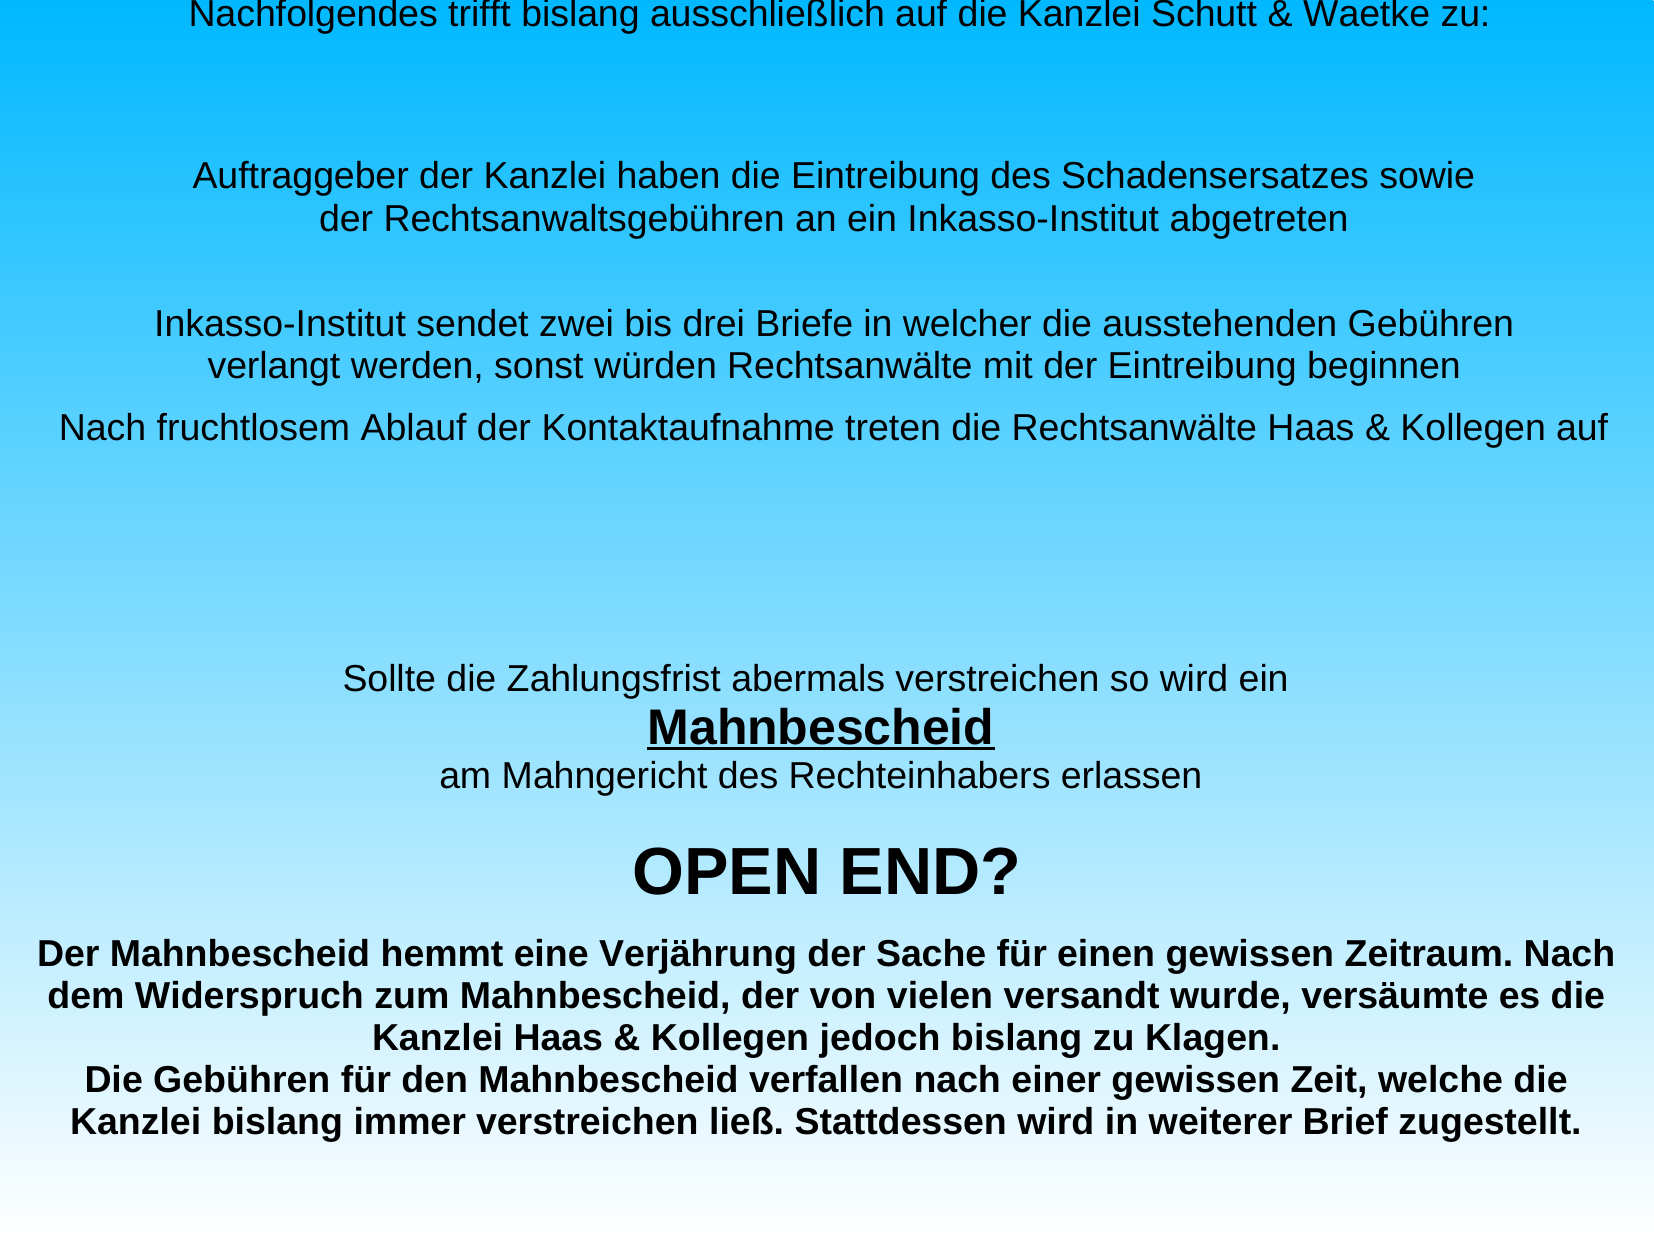

Nachfolgendes trifft bislang ausschließlich auf die Kanzlei Schutt & Waetke zu:
Auftraggeber der Kanzlei haben die Eintreibung des Schadensersatzes sowie
der Rechtsanwaltsgebühren an ein Inkasso-Institut abgetreten
Inkasso-Institut sendet zwei bis drei Briefe in welcher die ausstehenden Gebühren
verlangt werden, sonst würden Rechtsanwälte mit der Eintreibung beginnen
Nach fruchtlosem Ablauf der Kontaktaufnahme treten die Rechtsanwälte Haas & Kollegen auf
Sollte die Zahlungsfrist abermals verstreichen so wird ein
Mahnbescheid
am Mahngericht des Rechteinhabers erlassen
OPEN END?
Der Mahnbescheid hemmt eine Verjährung der Sache für einen gewissen Zeitraum. Nach dem Widerspruch zum Mahnbescheid, der von vielen versandt wurde, versäumte es die Kanzlei Haas & Kollegen jedoch bislang zu Klagen.
Die Gebühren für den Mahnbescheid verfallen nach einer gewissen Zeit, welche die Kanzlei bislang immer verstreichen ließ. Stattdessen wird in weiterer Brief zugestellt.